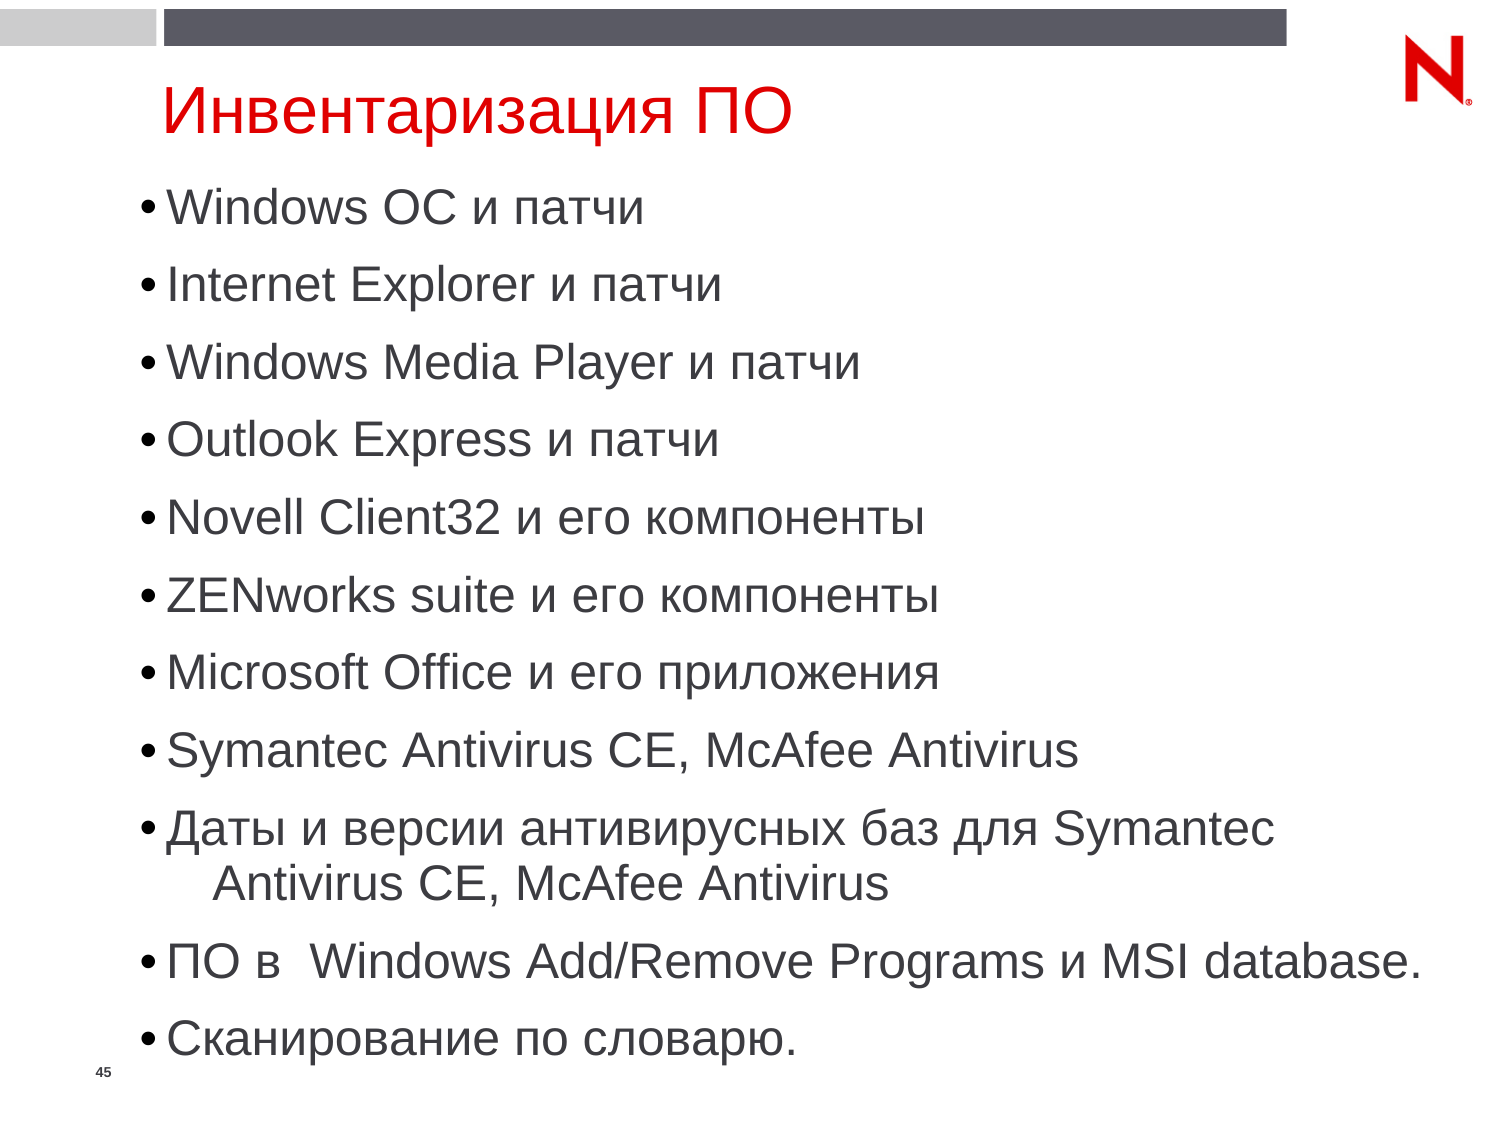

Инвентаризация ПО
Windows ОС и патчи
Internet Explorer и патчи
Windows Media Player и патчи
Outlook Express и патчи
Novell Client32 и его компоненты
ZENworks suite и его компоненты
Microsoft Office и его приложения
Symantec Antivirus CE, McAfee Antivirus
Даты и версии антивирусных баз для Symantec
 Antivirus CE, McAfee Antivirus
ПО в Windows Add/Remove Programs и MSI database.
Сканирование по словарю.